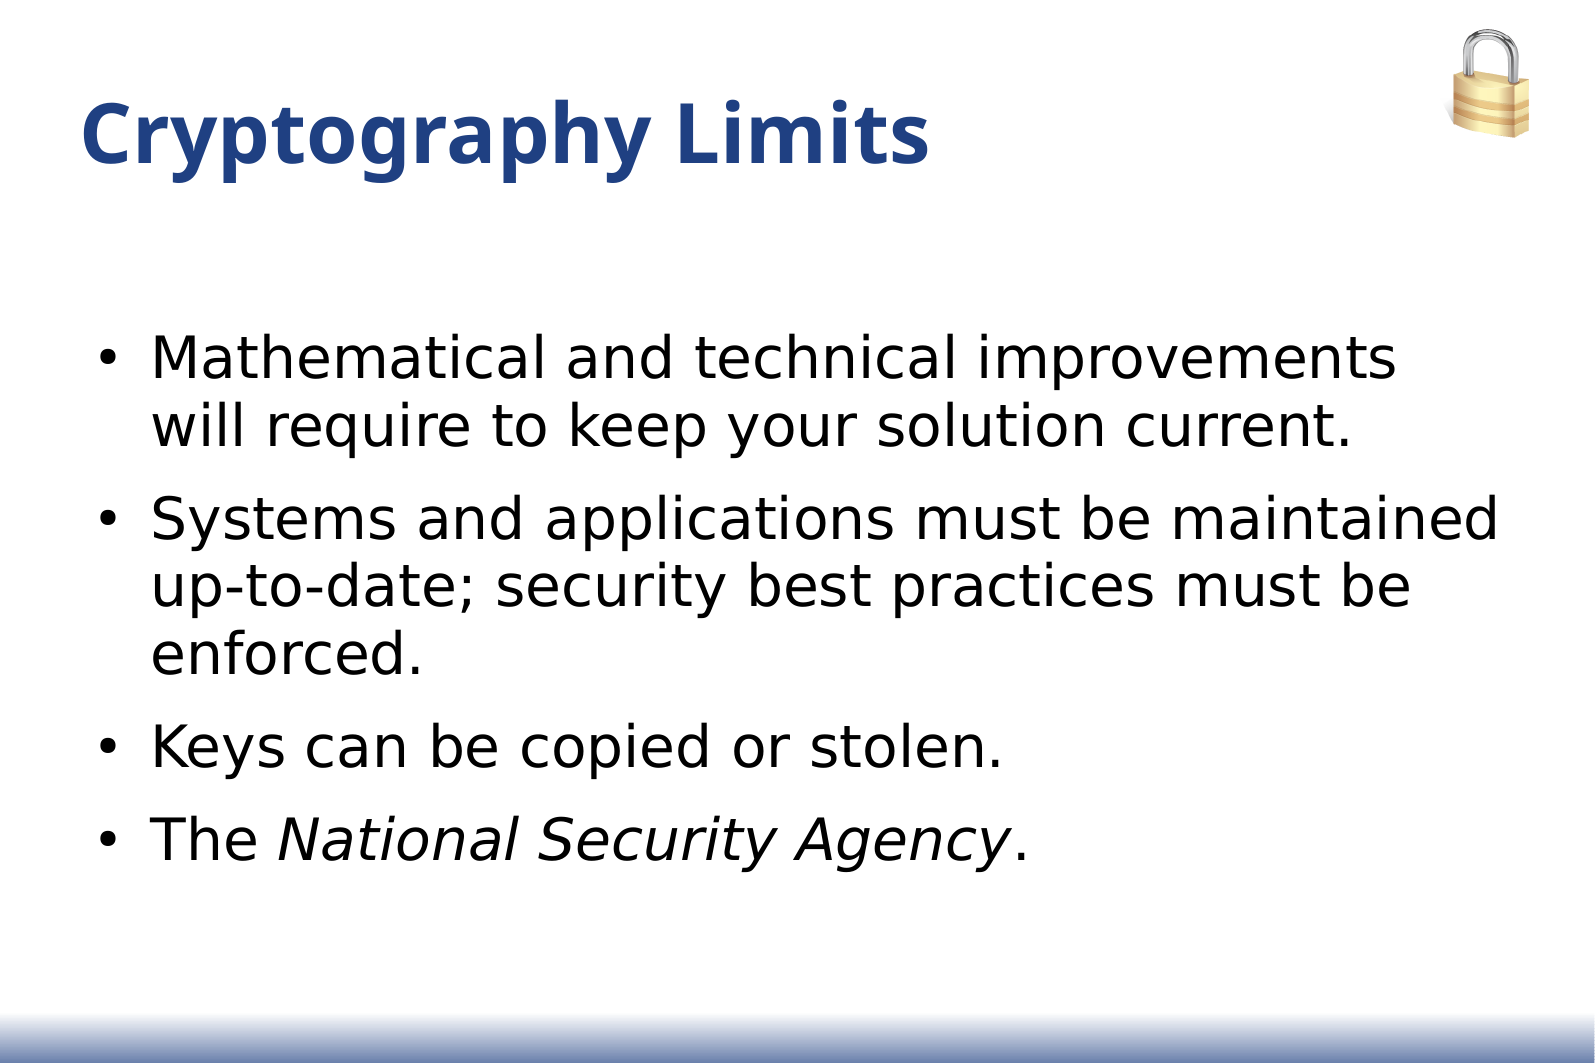

# Cryptography Limits
Mathematical and technical improvements
will require to keep your solution current.
Systems and applications must be maintained up-to-date; security best practices must be enforced.
Keys can be copied or stolen.
The National Security Agency.